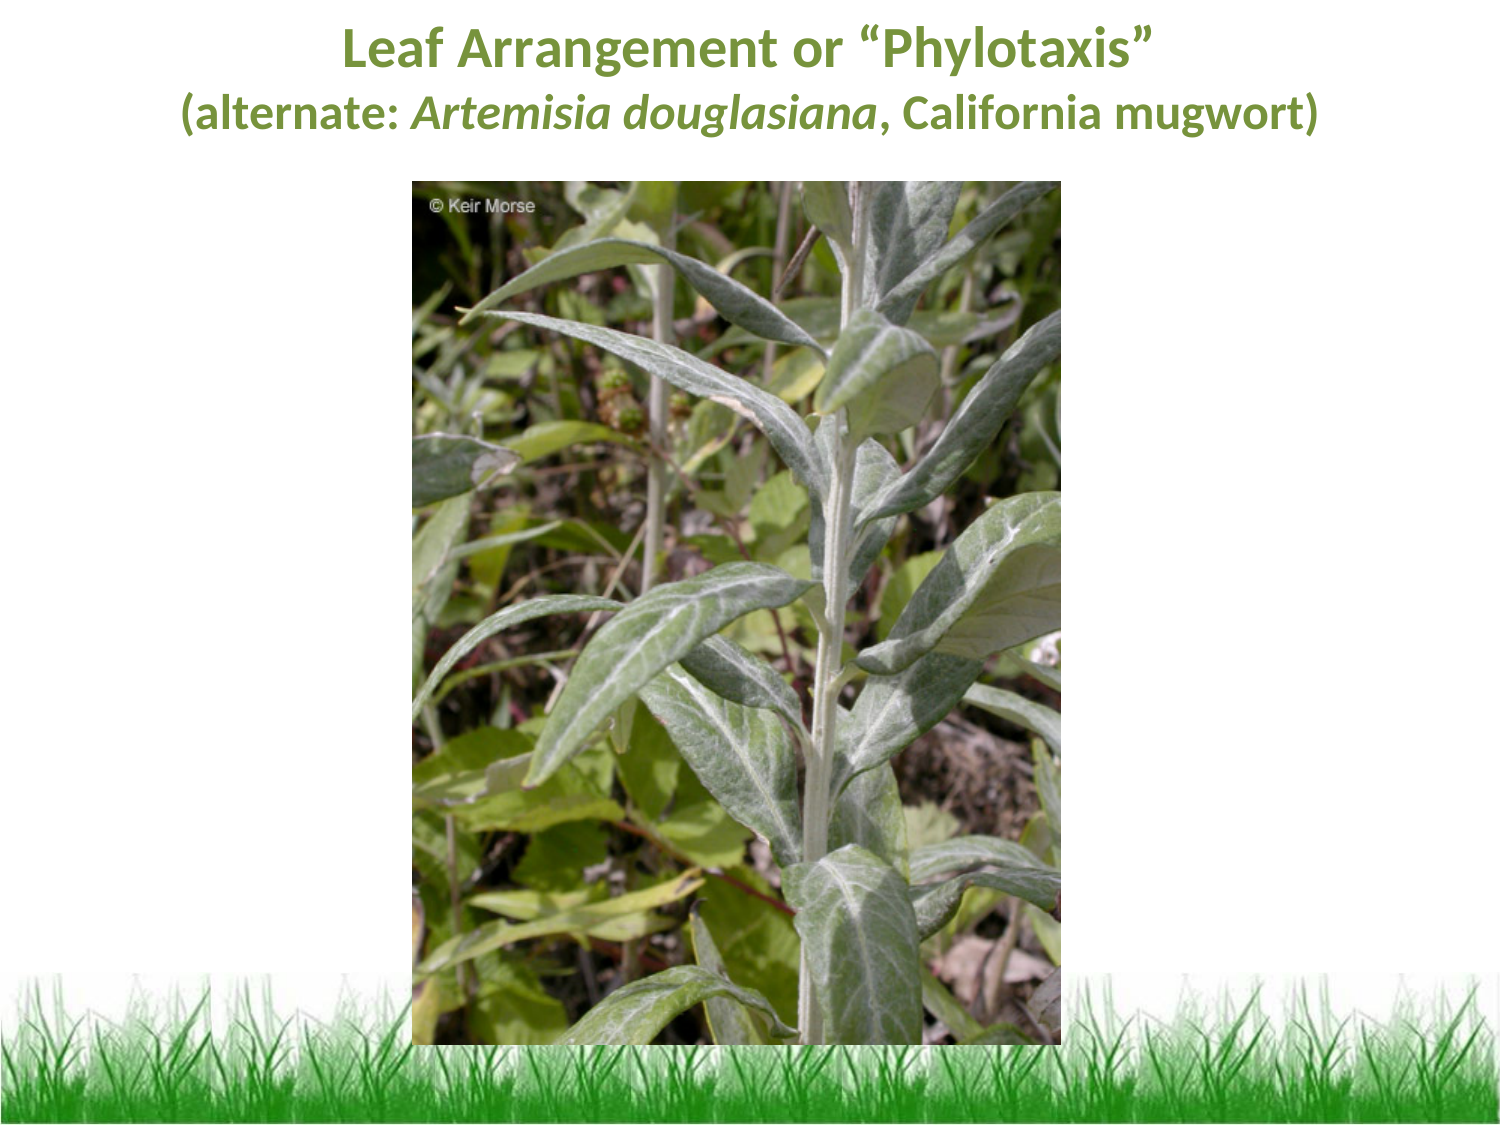

# Leaf Arrangement or “Phylotaxis” (alternate: Artemisia douglasiana, California mugwort)